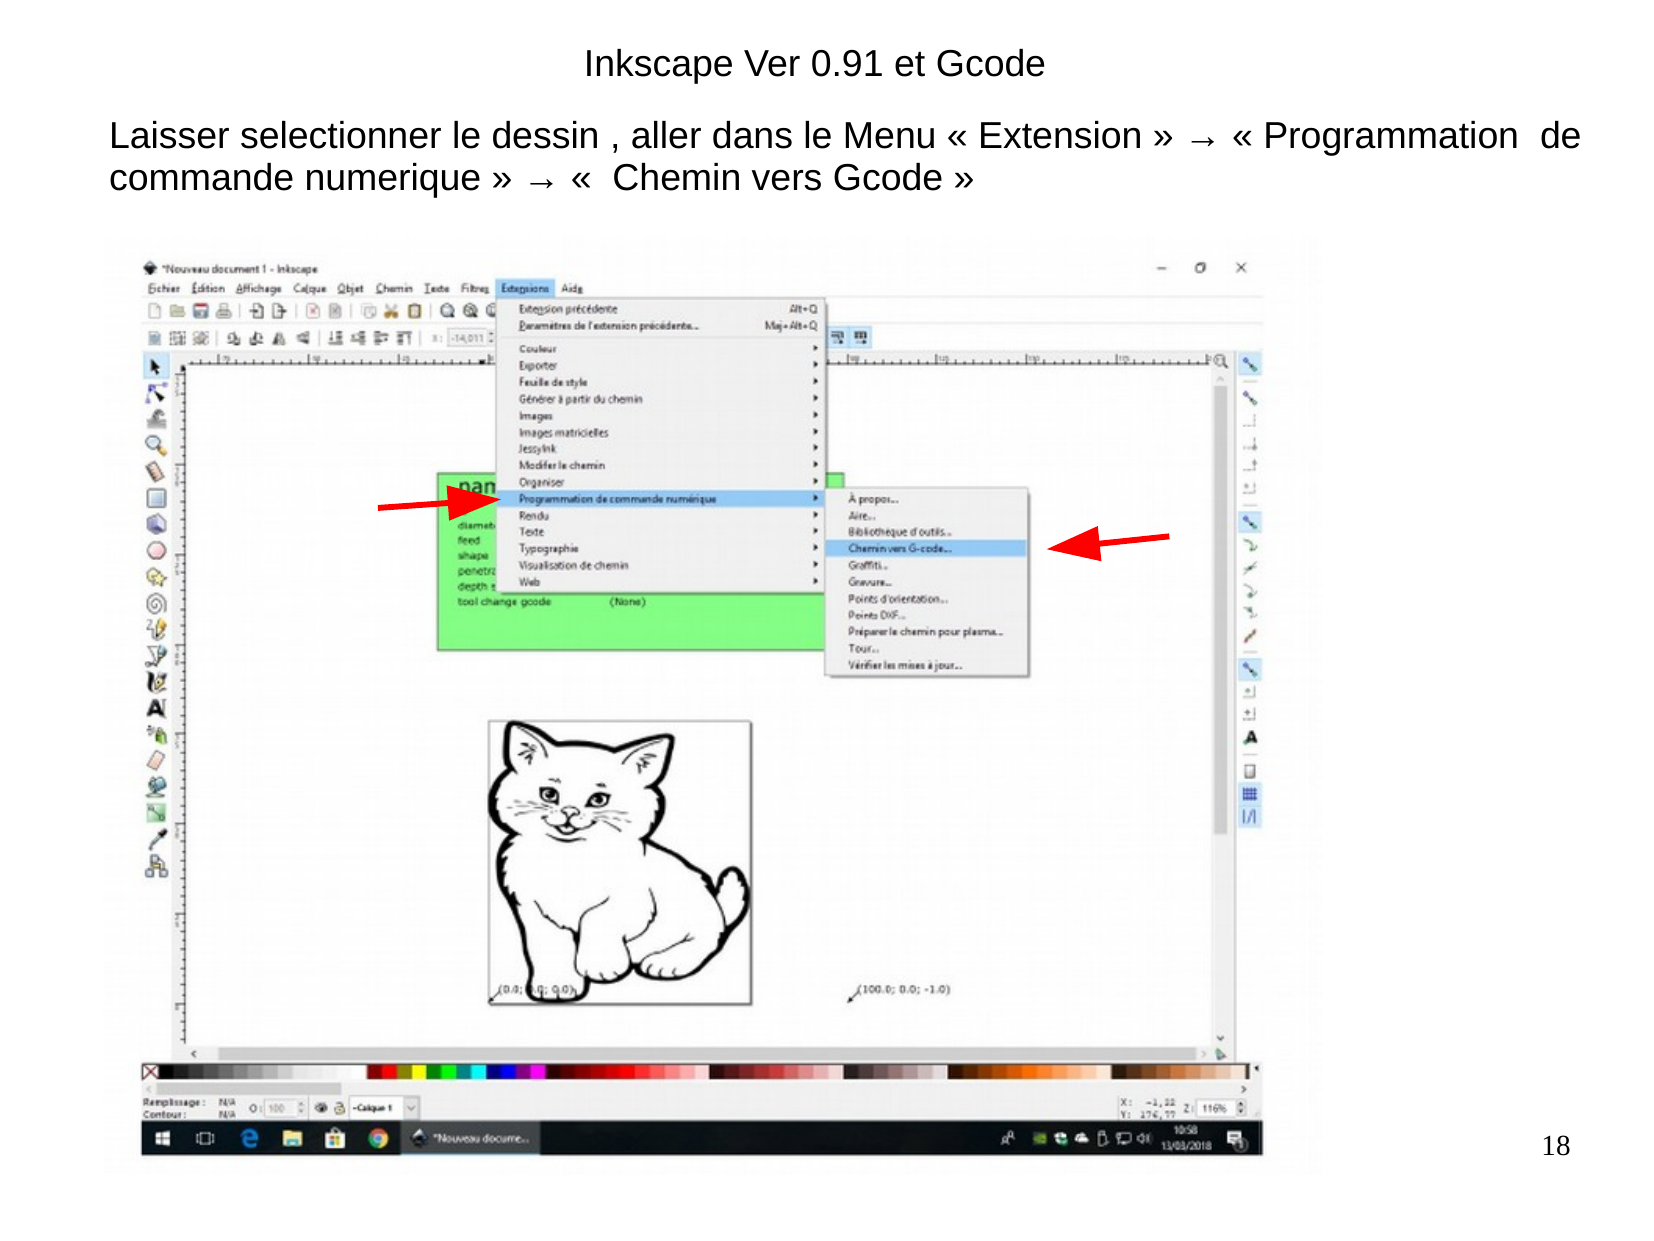

Inkscape Ver 0.91 et Gcode
Laisser selectionner le dessin , aller dans le Menu « Extension » → « Programmation de commande numerique » → «  Chemin vers Gcode »
18